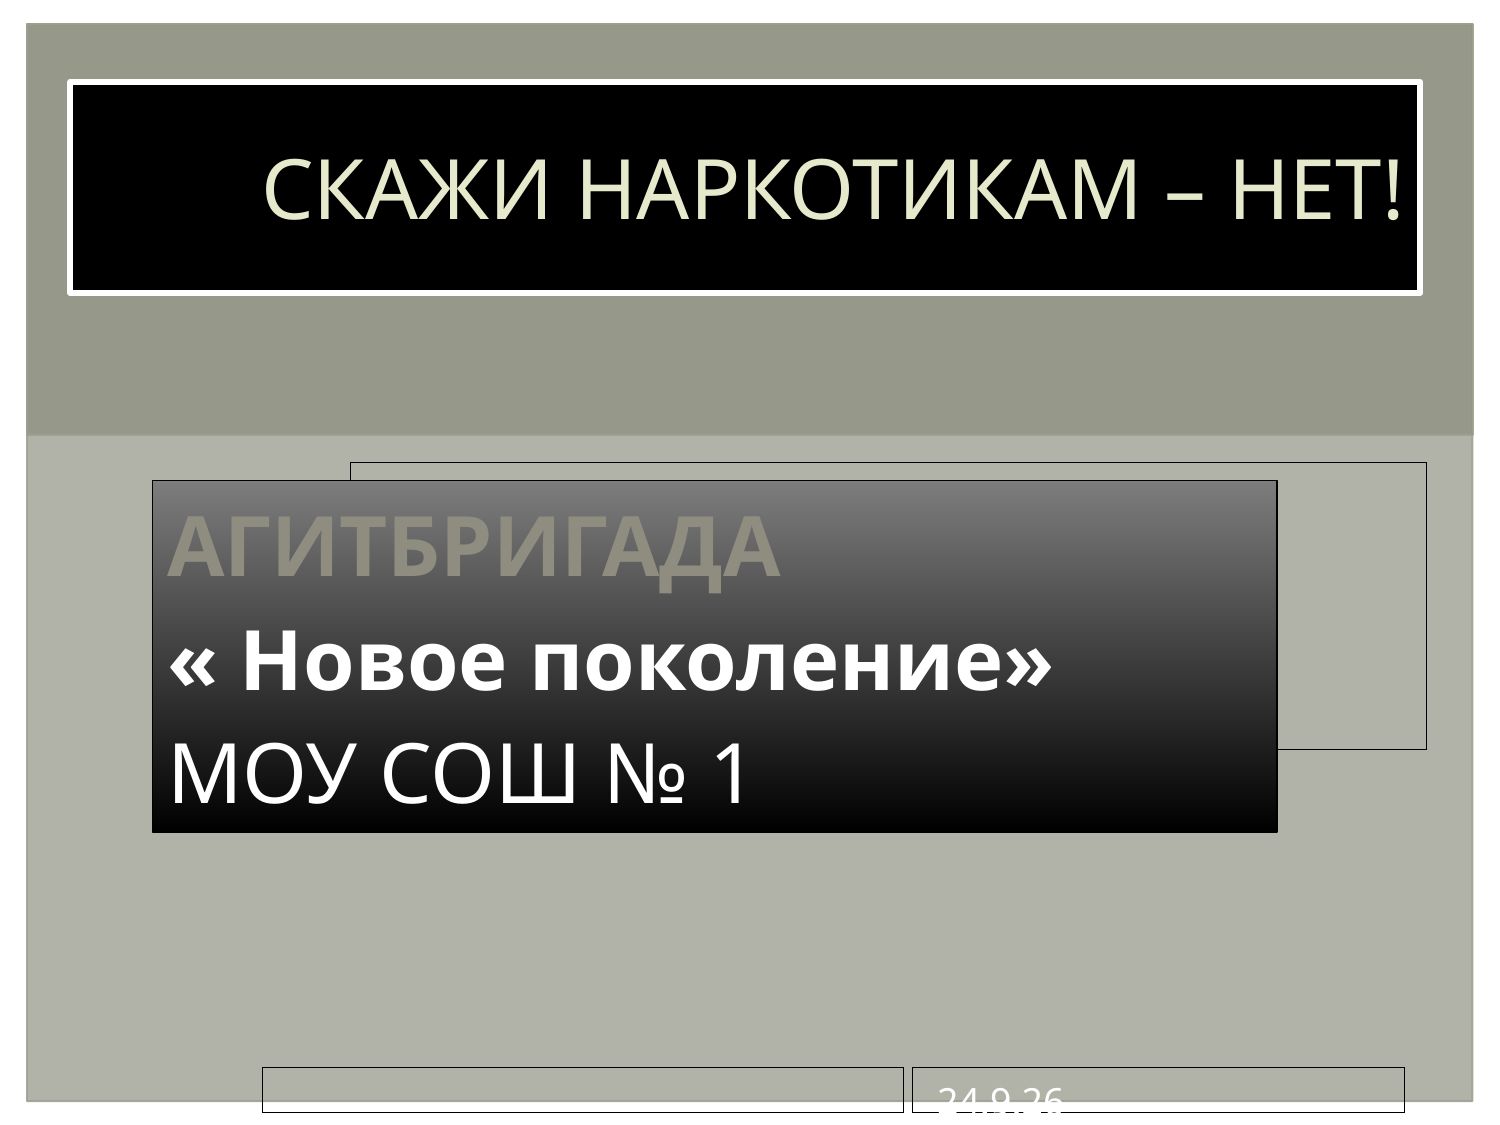

# СКАЖИ НАРКОТИКАМ – НЕТ!
АГИТБРИГАДА
« Новое поколение»
МОУ СОШ № 1